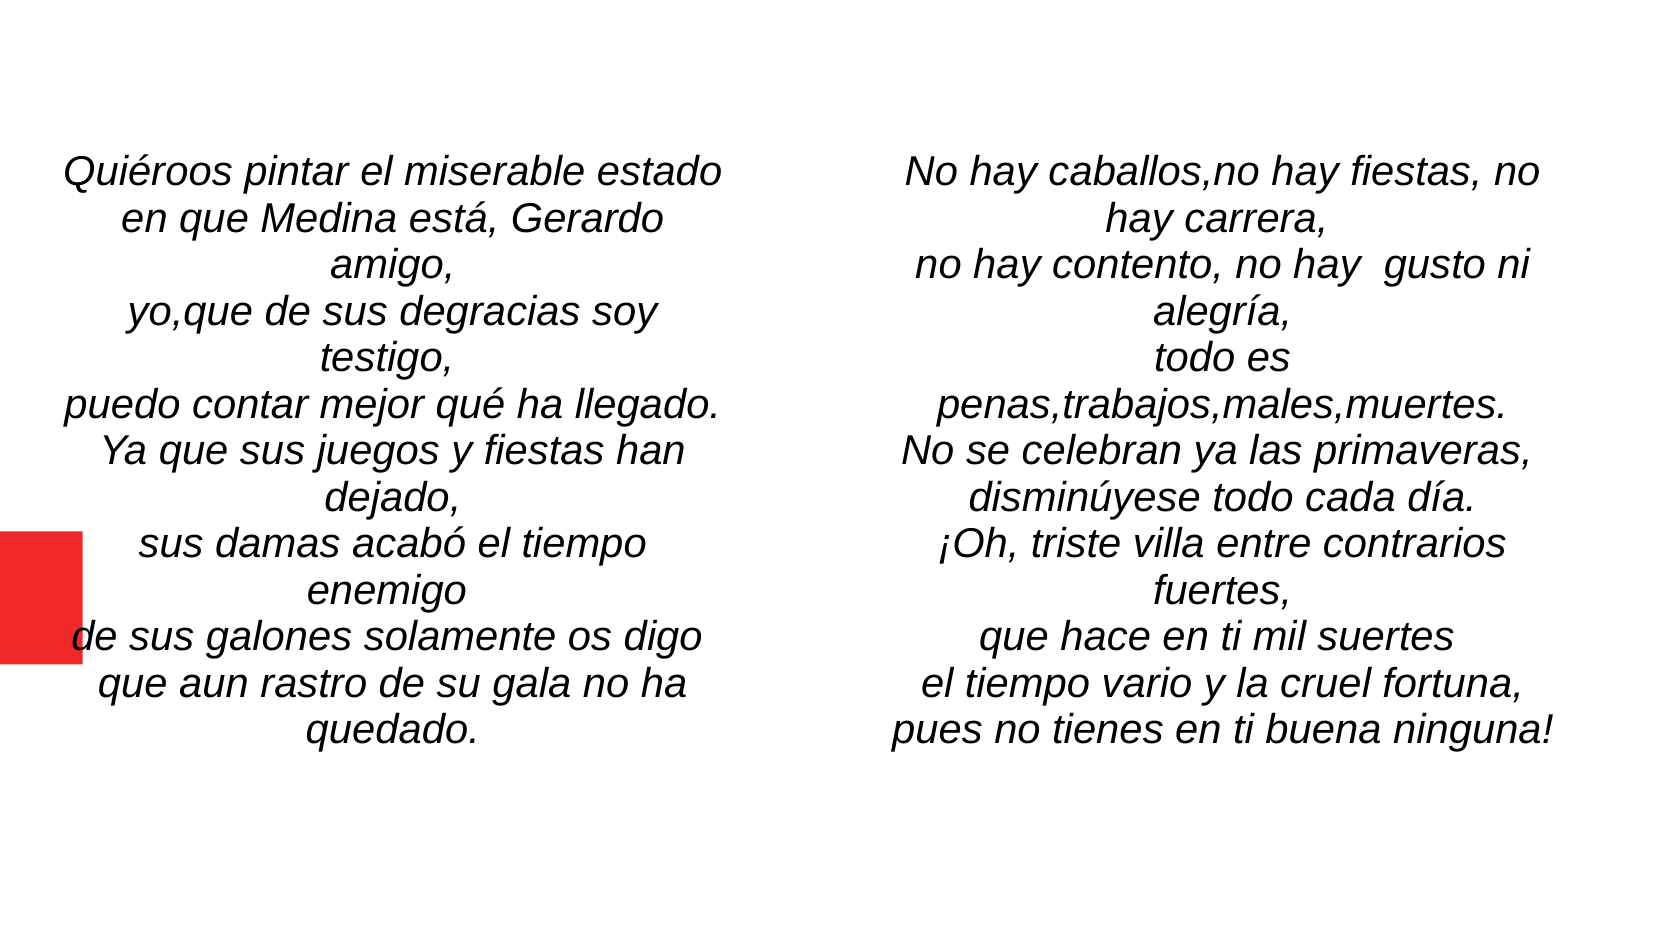

#
Quiéroos pintar el miserable estado
en que Medina está, Gerardo amigo,
yo,que de sus degracias soy testigo,
puedo contar mejor qué ha llegado.
Ya que sus juegos y fiestas han dejado,
sus damas acabó el tiempo enemigo
de sus galones solamente os digo
que aun rastro de su gala no ha quedado.
No hay caballos,no hay fiestas, no hay carrera,
no hay contento, no hay  gusto ni alegría,
todo es penas,trabajos,males,muertes.
No se celebran ya las primaveras,
disminúyese todo cada día.
¡Oh, triste villa entre contrarios fuertes,
que hace en ti mil suertes
el tiempo vario y la cruel fortuna, pues no tienes en ti buena ninguna!